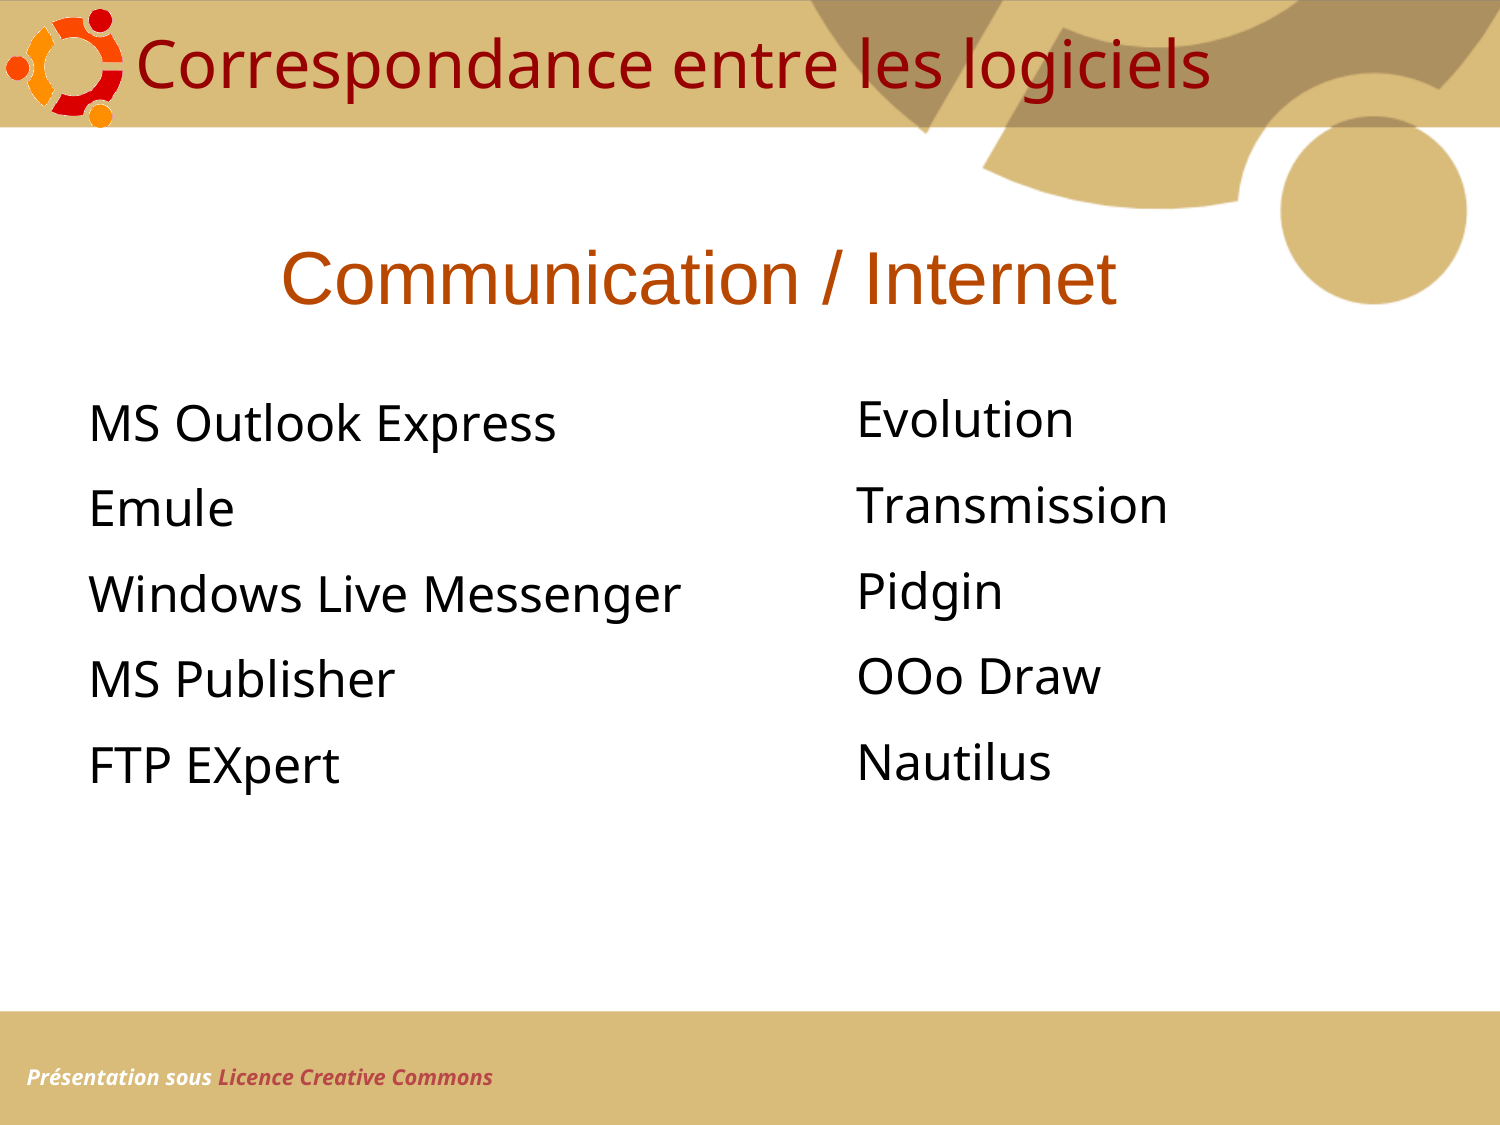

# Correspondance entre les logiciels
Communication / Internet
Evolution
Transmission
Pidgin
OOo Draw
Nautilus
MS Outlook Express
Emule
Windows Live Messenger
MS Publisher
FTP EXpert